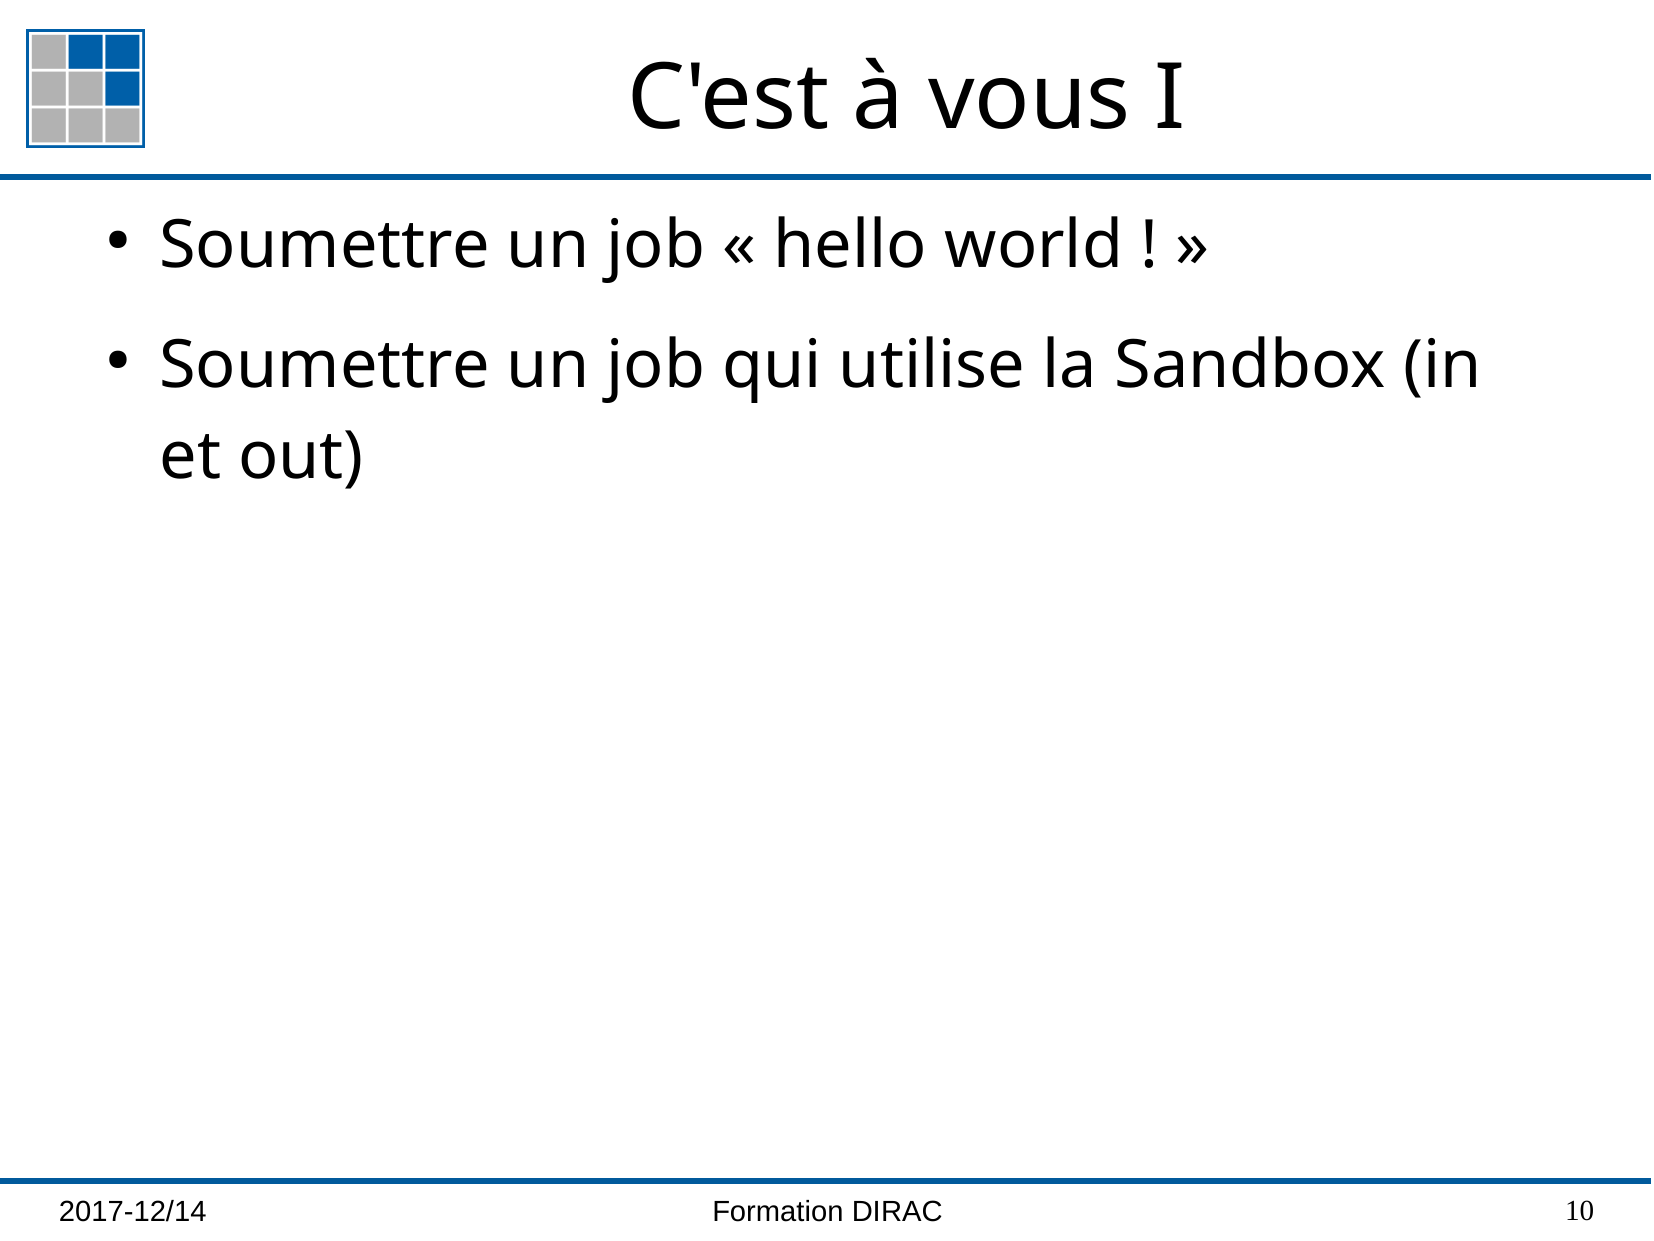

# C'est à vous I
Soumettre un job « hello world ! »
Soumettre un job qui utilise la Sandbox (in et out)
March 2017
BELLE 2 - LAL